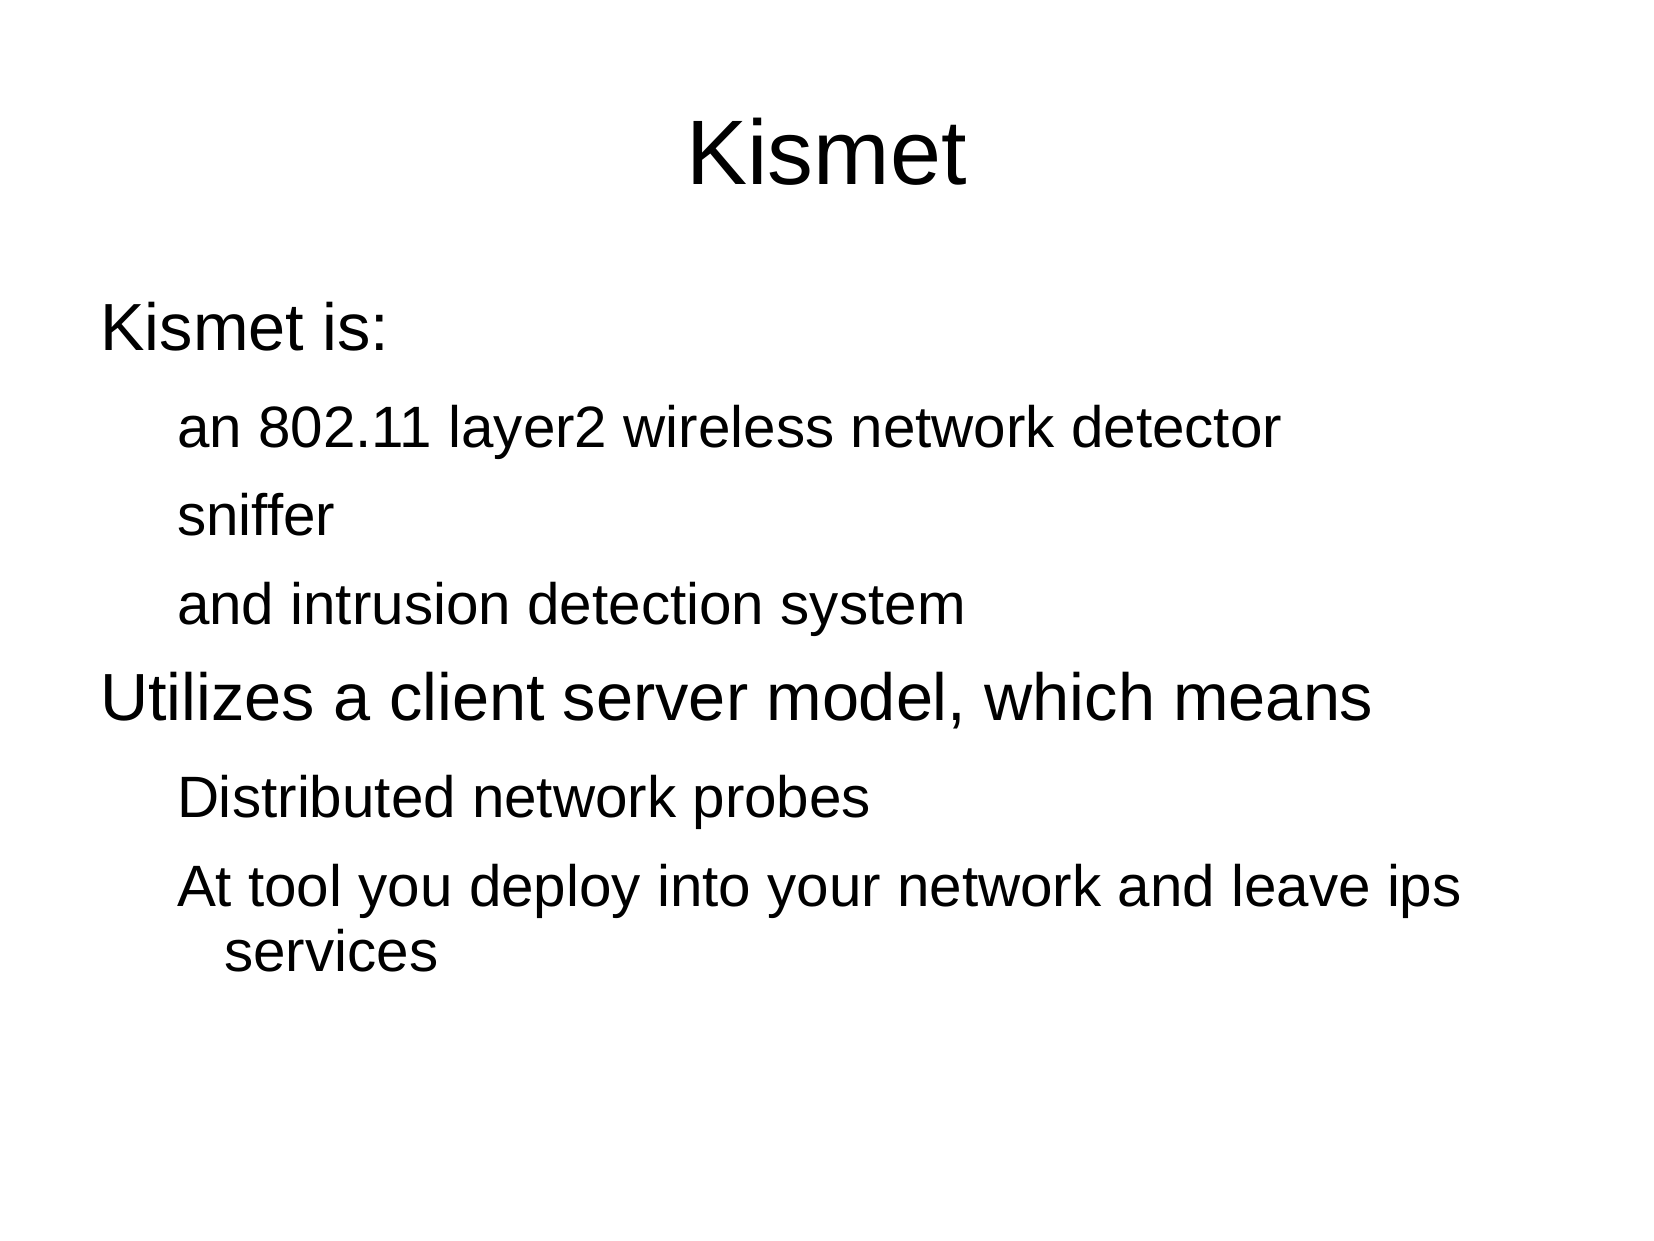

# Kismet
Kismet is:
an 802.11 layer2 wireless network detector
sniffer
and intrusion detection system
Utilizes a client server model, which means
Distributed network probes
At tool you deploy into your network and leave ips services